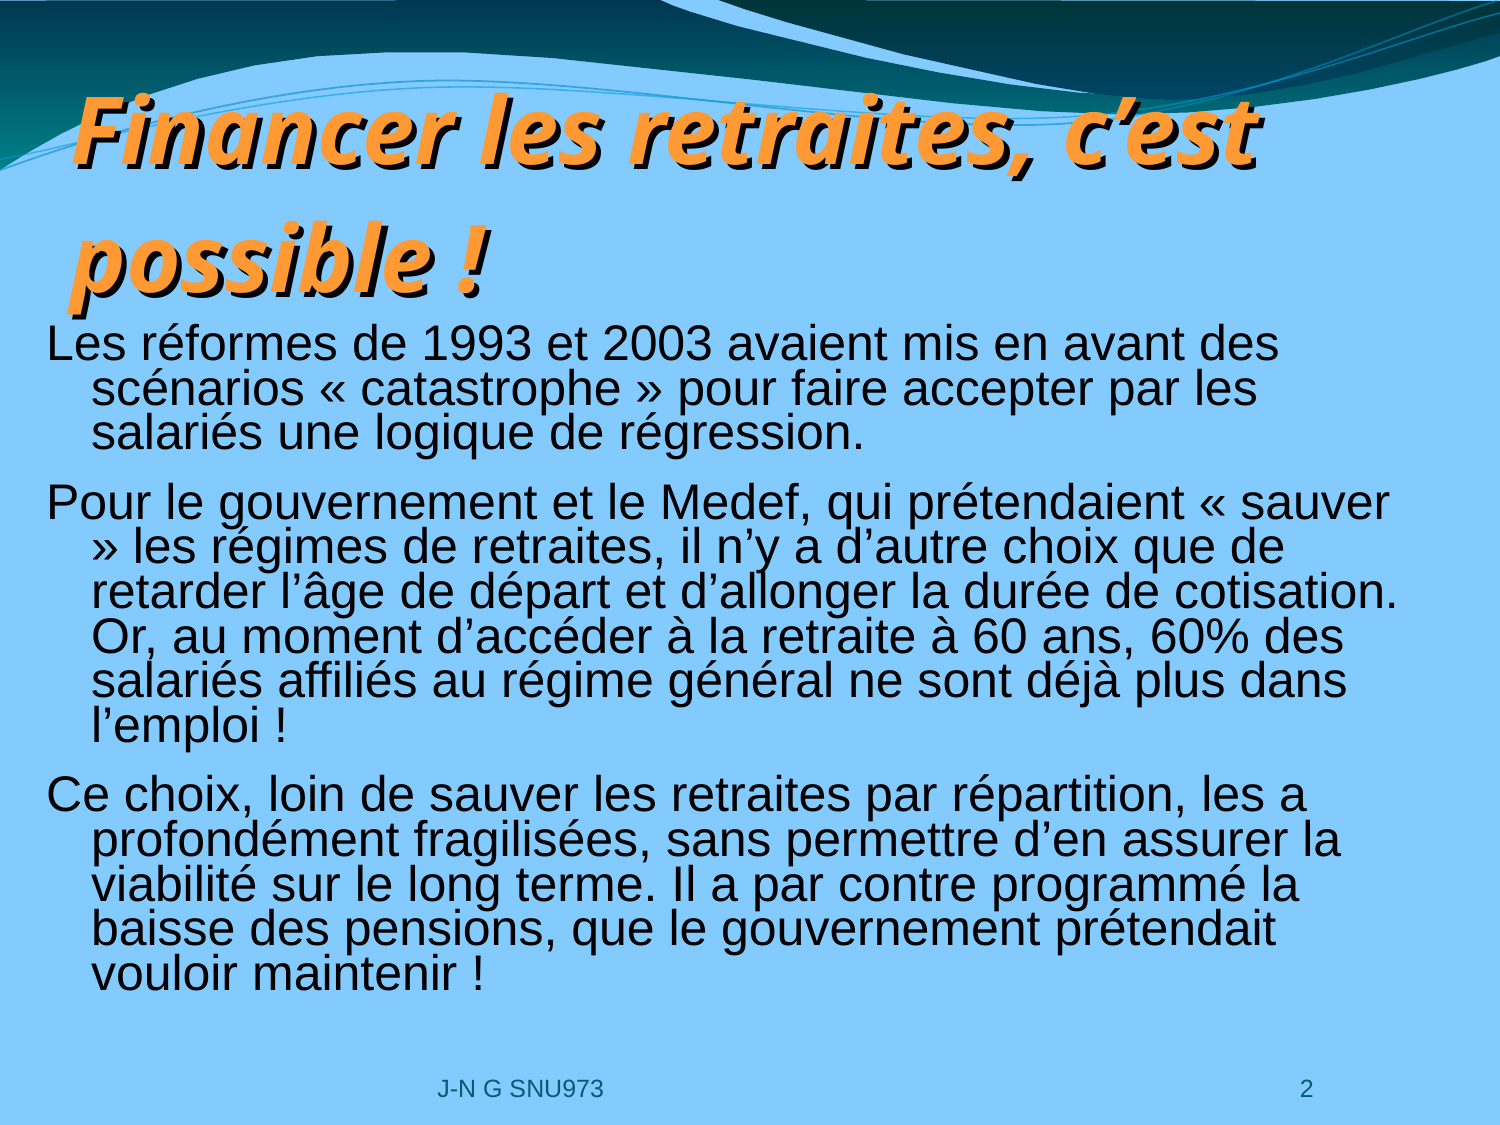

# Financer les retraites, c’est possible !
Les réformes de 1993 et 2003 avaient mis en avant des scénarios « catastrophe » pour faire accepter par les salariés une logique de régression.
Pour le gouvernement et le Medef, qui prétendaient « sauver » les régimes de retraites, il n’y a d’autre choix que de retarder l’âge de départ et d’allonger la durée de cotisation. Or, au moment d’accéder à la retraite à 60 ans, 60% des salariés affiliés au régime général ne sont déjà plus dans l’emploi !
Ce choix, loin de sauver les retraites par répartition, les a profondément fragilisées, sans permettre d’en assurer la viabilité sur le long terme. Il a par contre programmé la baisse des pensions, que le gouvernement prétendait vouloir maintenir !
J-N G SNU973